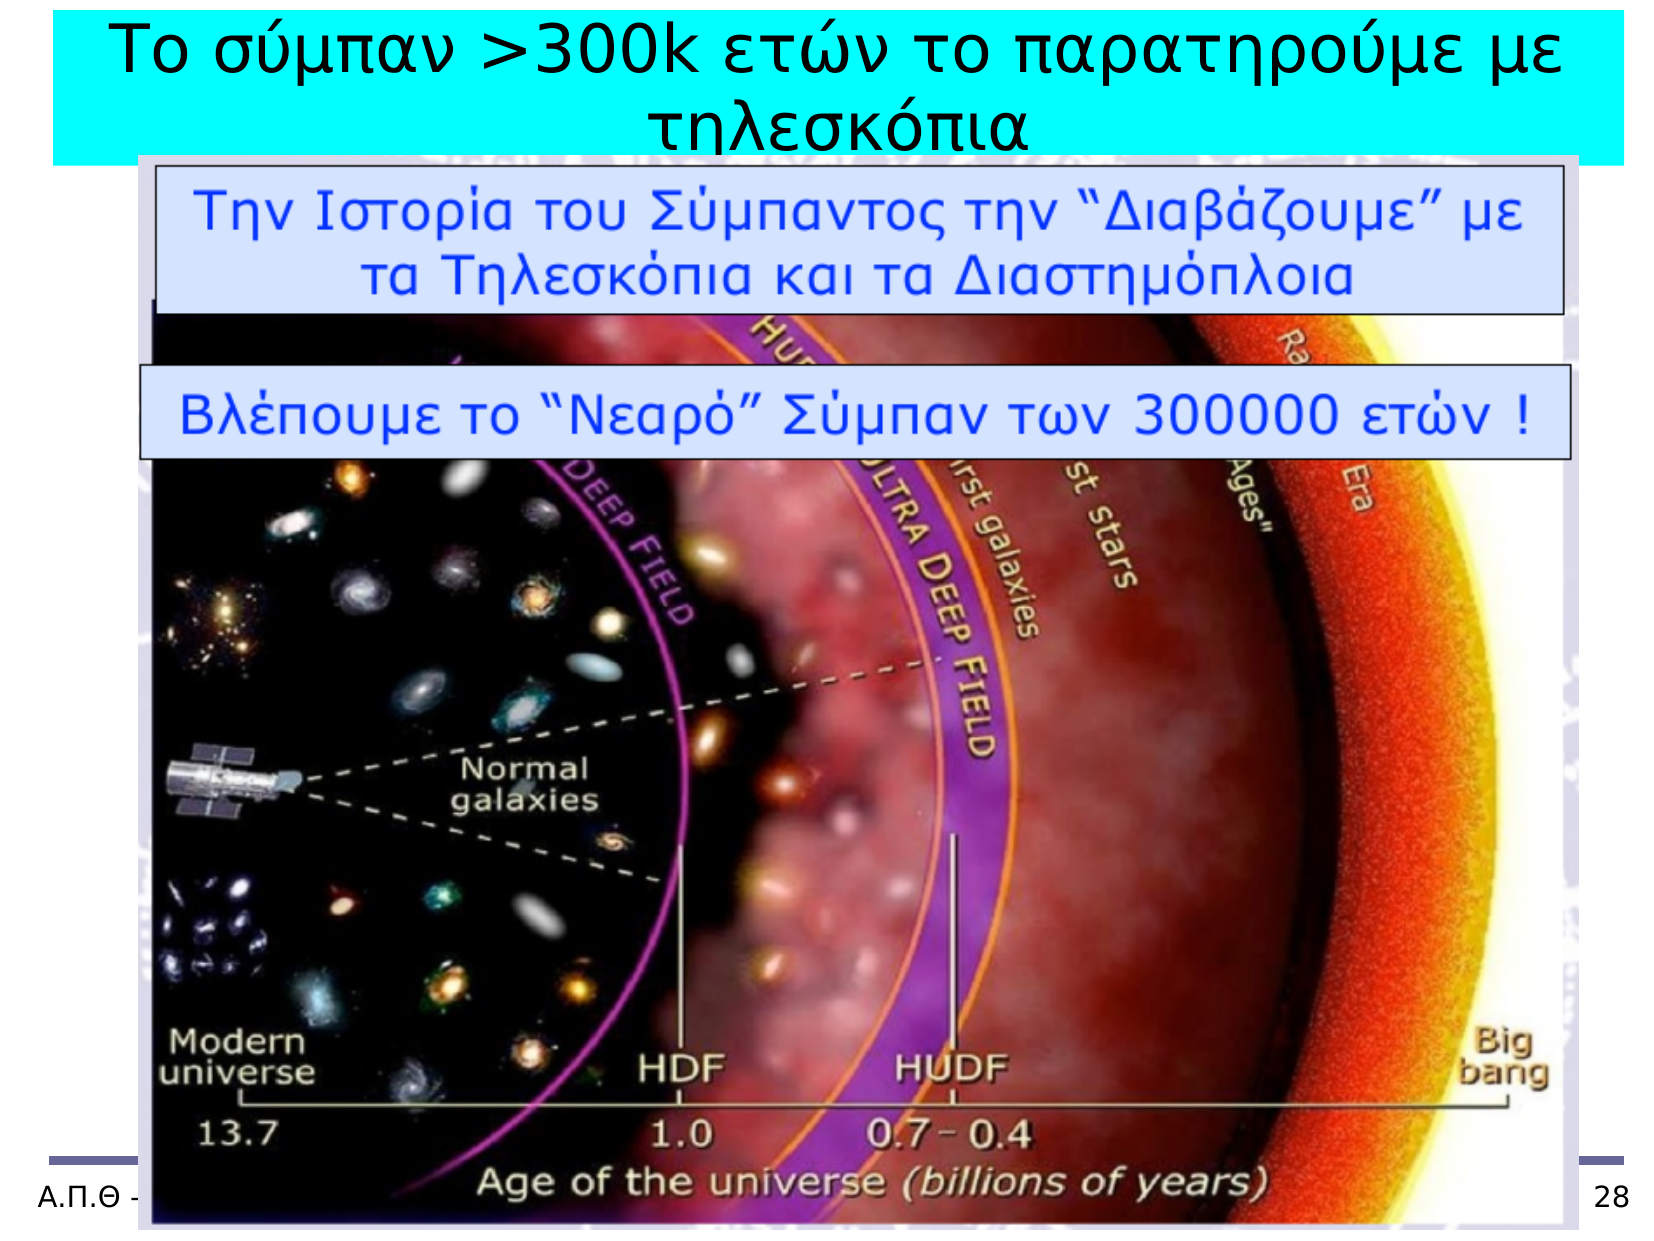

# Το σύμπαν >300k ετών το παρατηρούμε με τηλεσκόπια
Α.Π.Θ - 29 Σεπ. 2016
Κ. Κορδάς - Πυρηνική και Στοιχειώδη Ι - Μάθημα 1β - εισαγωγή
28